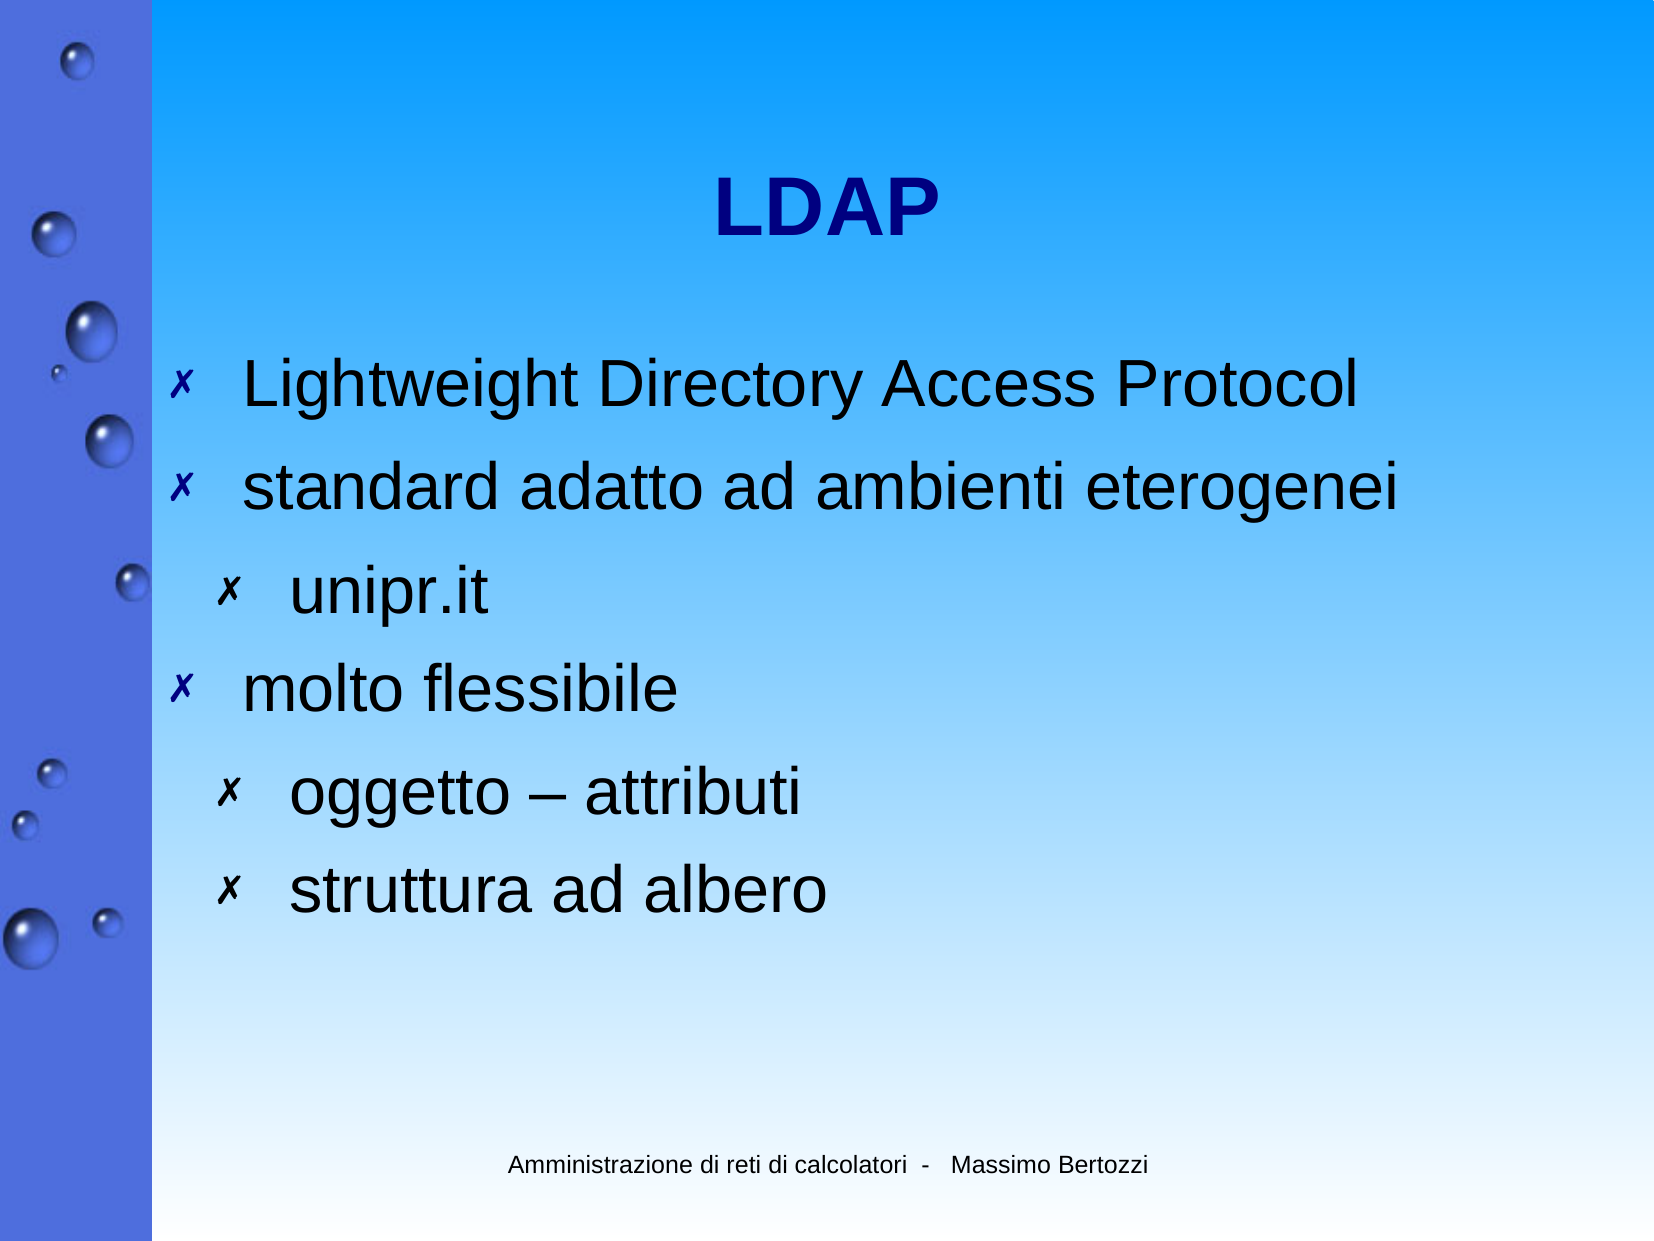

# LDAP
Lightweight Directory Access Protocol
standard adatto ad ambienti eterogenei
unipr.it
molto flessibile
oggetto – attributi
struttura ad albero